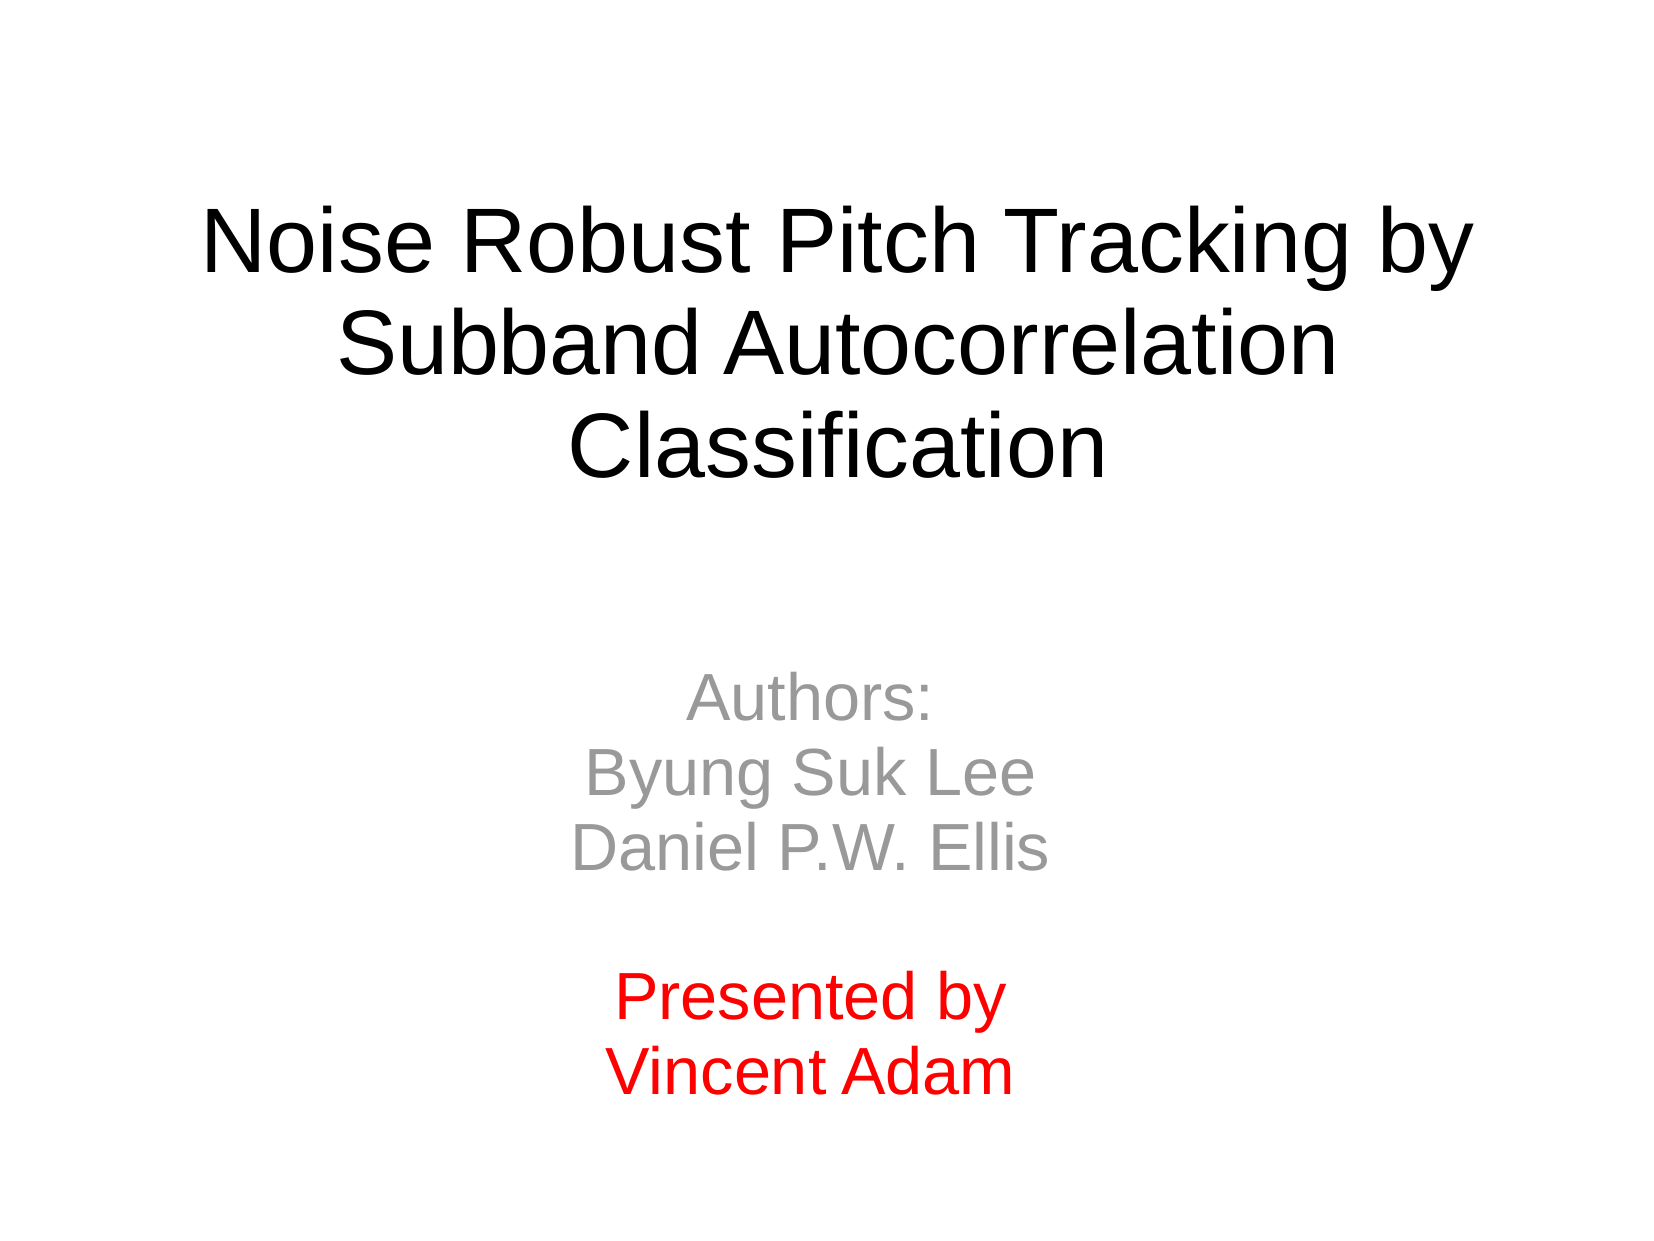

# Noise Robust Pitch Tracking by Subband Autocorrelation Classification
Authors:
Byung Suk Lee
Daniel P.W. Ellis
Presented by
Vincent Adam